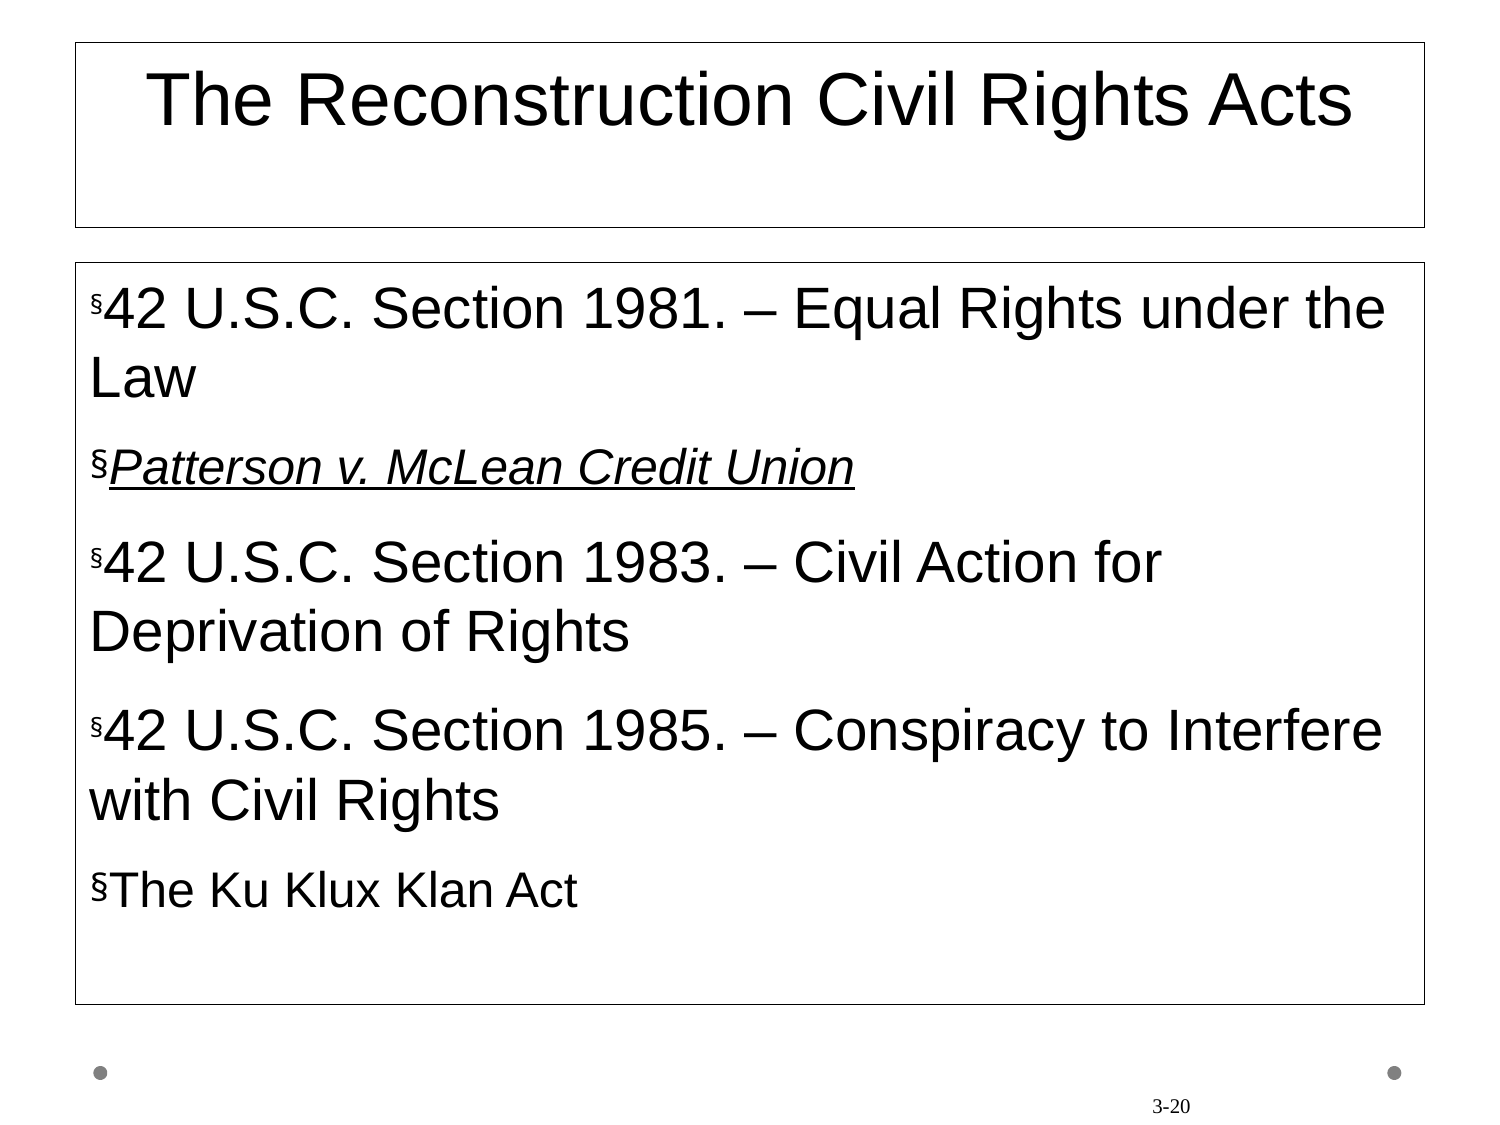

# The Reconstruction Civil Rights Acts
42 U.S.C. Section 1981. – Equal Rights under the Law
Patterson v. McLean Credit Union
42 U.S.C. Section 1983. – Civil Action for Deprivation of Rights
42 U.S.C. Section 1985. – Conspiracy to Interfere with Civil Rights
The Ku Klux Klan Act